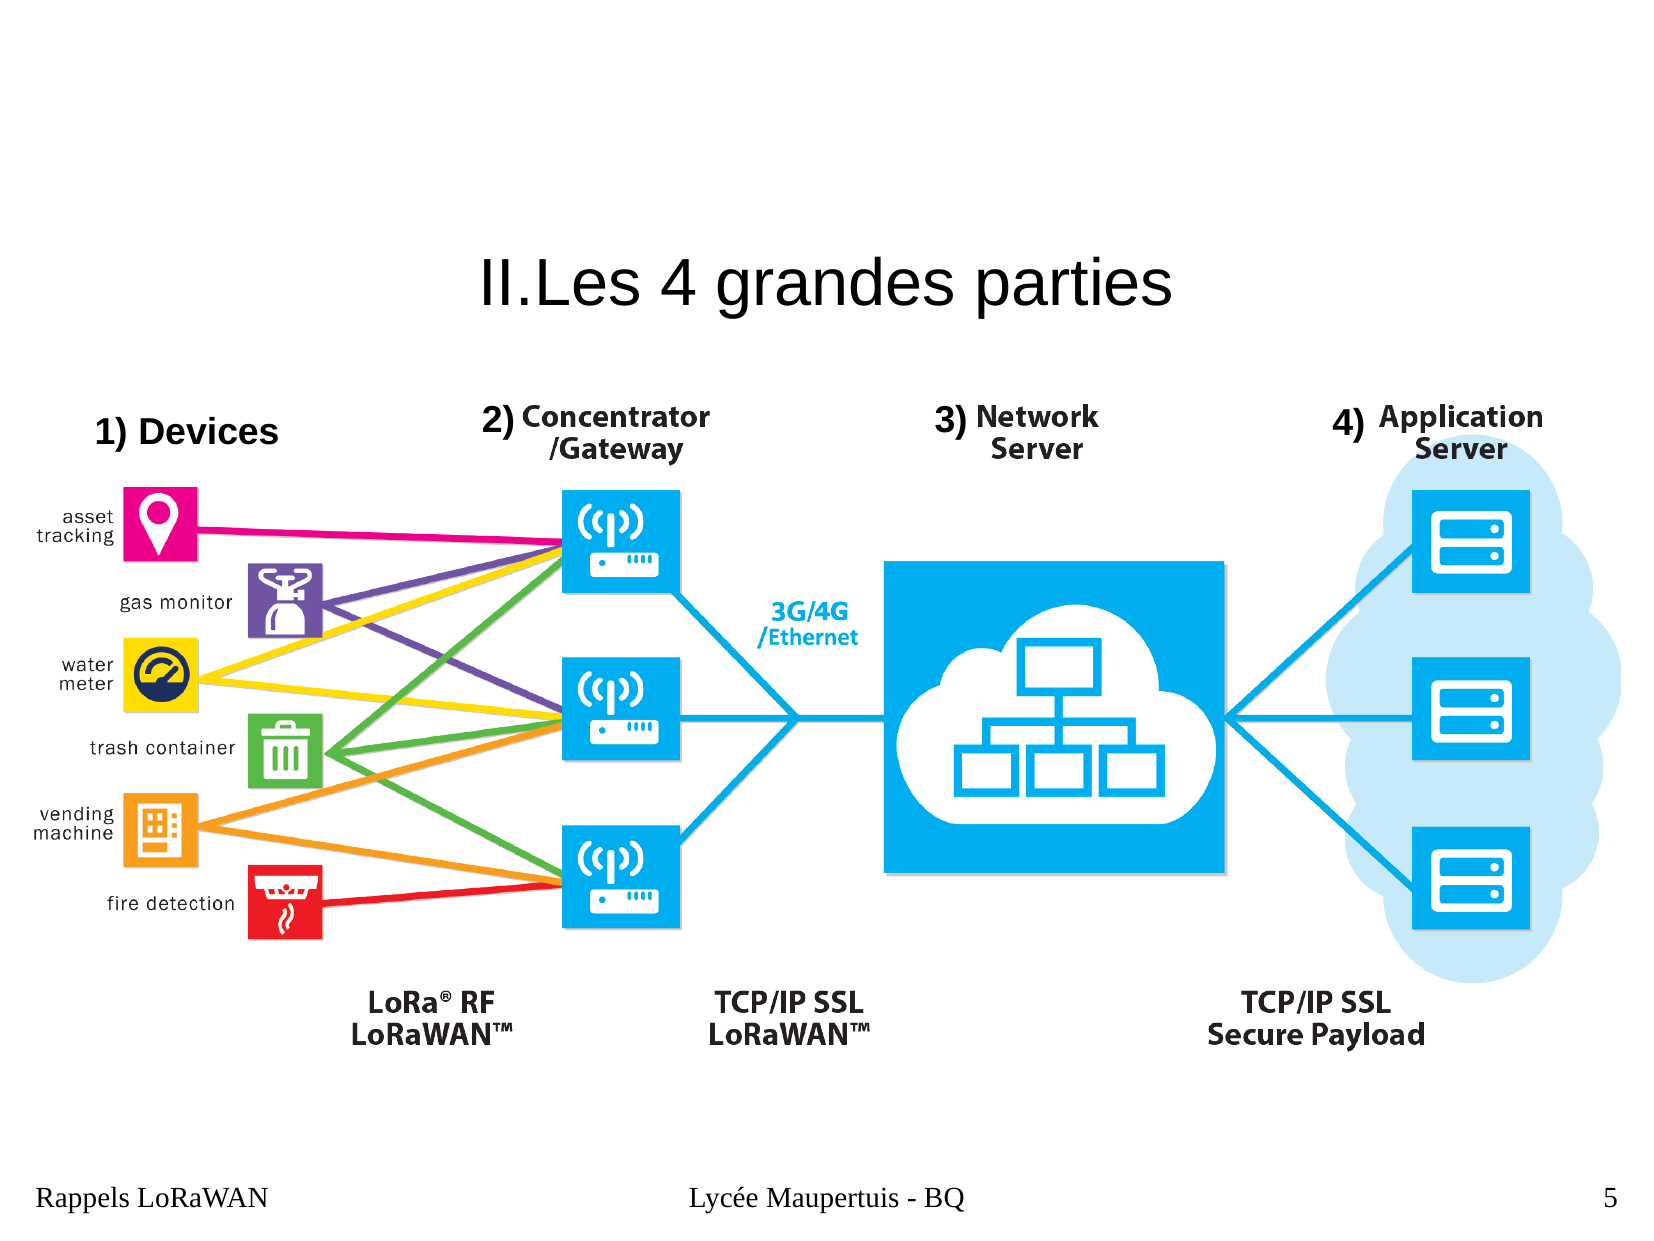

# Les 4 grandes parties
2)
3)
4)
1) Devices
Rappels LoRaWAN
Lycée Maupertuis - BQ
5